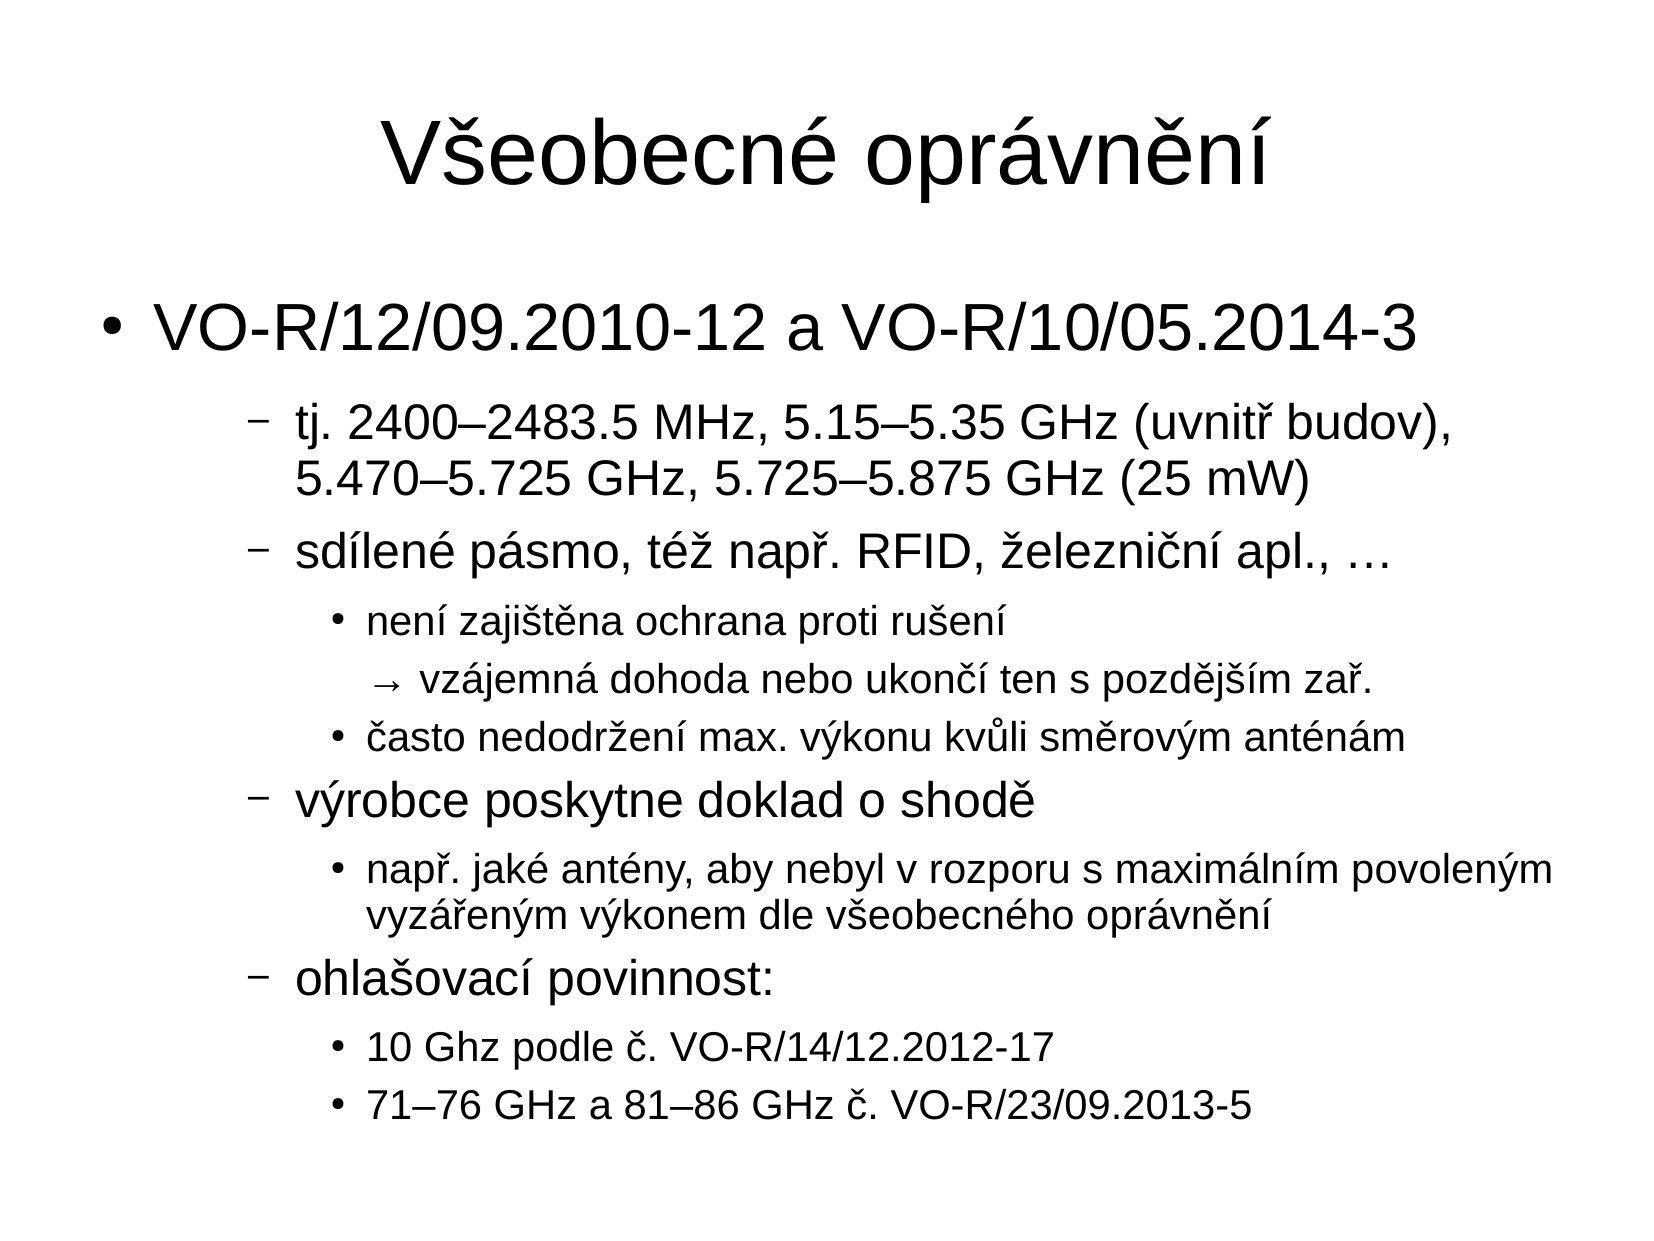

# Všeobecné oprávnění
VO-R/12/09.2010-12 a VO-R/10/05.2014-3
tj. 2400–2483.5 MHz, 5.15–5.35 GHz (uvnitř budov), 5.470–5.725 GHz, 5.725–5.875 GHz (25 mW)
sdílené pásmo, též např. RFID, železniční apl., …
není zajištěna ochrana proti rušení
→ vzájemná dohoda nebo ukončí ten s pozdějším zař.
často nedodržení max. výkonu kvůli směrovým anténám
výrobce poskytne doklad o shodě
např. jaké antény, aby nebyl v rozporu s maximálním povoleným vyzářeným výkonem dle všeobecného oprávnění
ohlašovací povinnost:
10 Ghz podle č. VO-R/14/12.2012-17
71–76 GHz a 81–86 GHz č. VO-R/23/09.2013-5